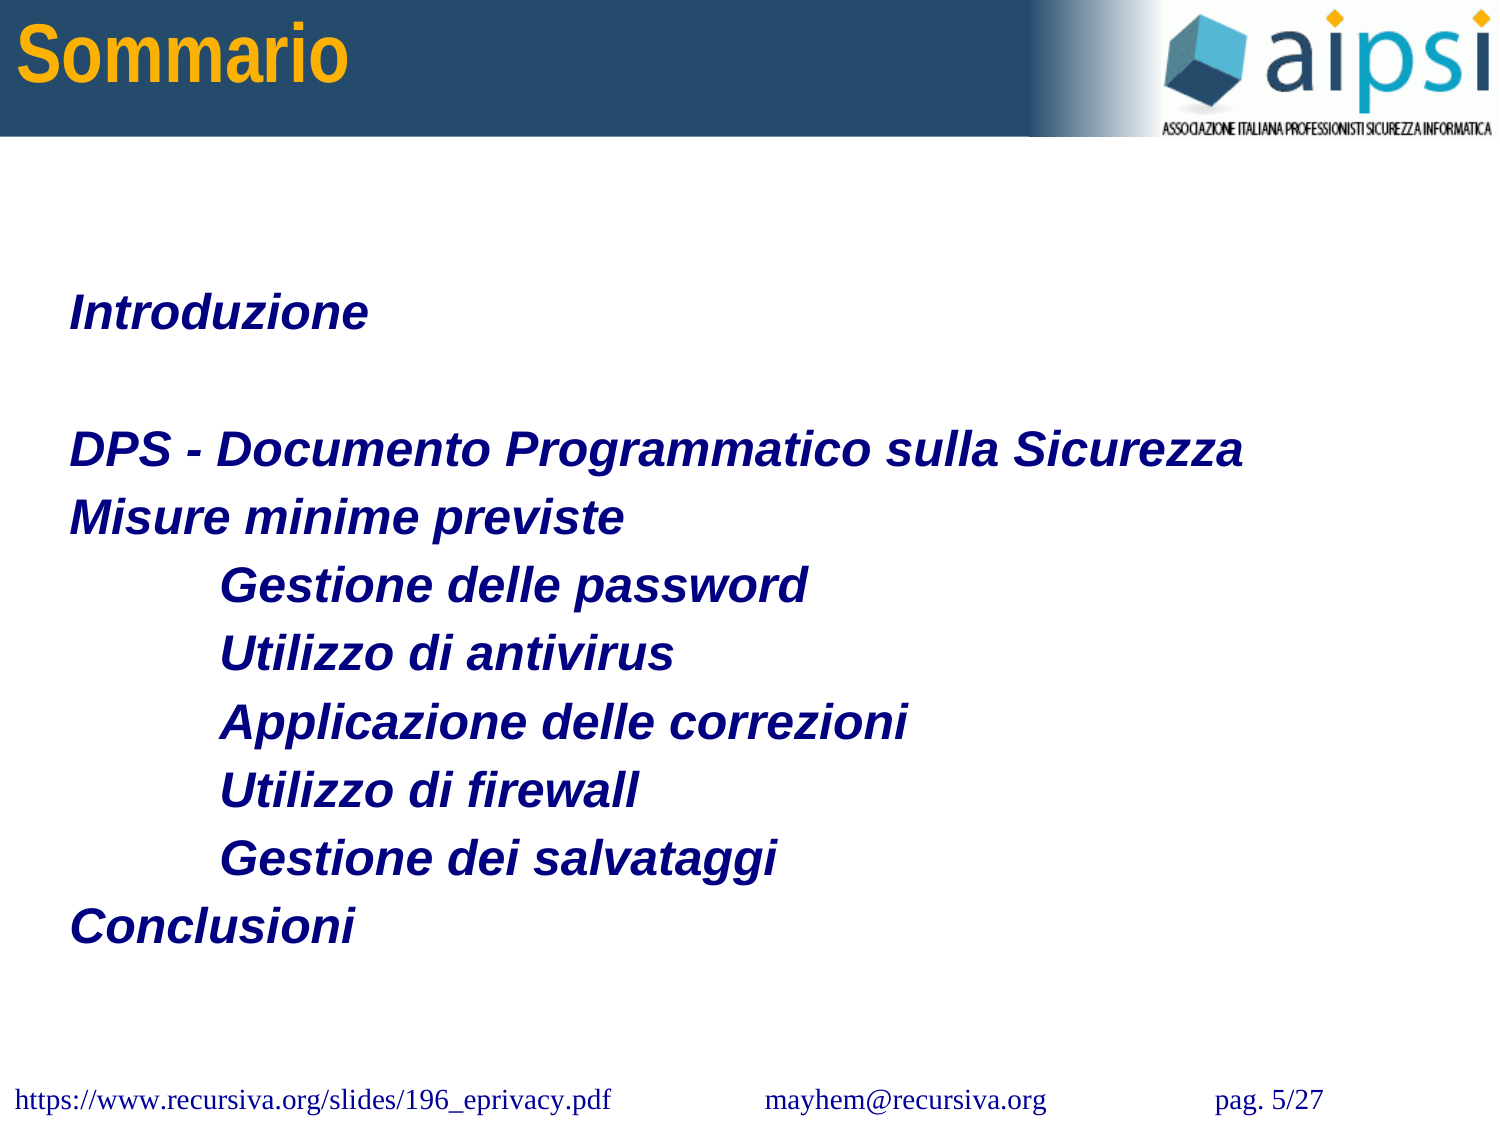

# Sommario
Introduzione
DPS - Documento Programmatico sulla Sicurezza
Misure minime previste
	Gestione delle password
	Utilizzo di antivirus
	Applicazione delle correzioni
	Utilizzo di firewall
	Gestione dei salvataggi
Conclusioni
5